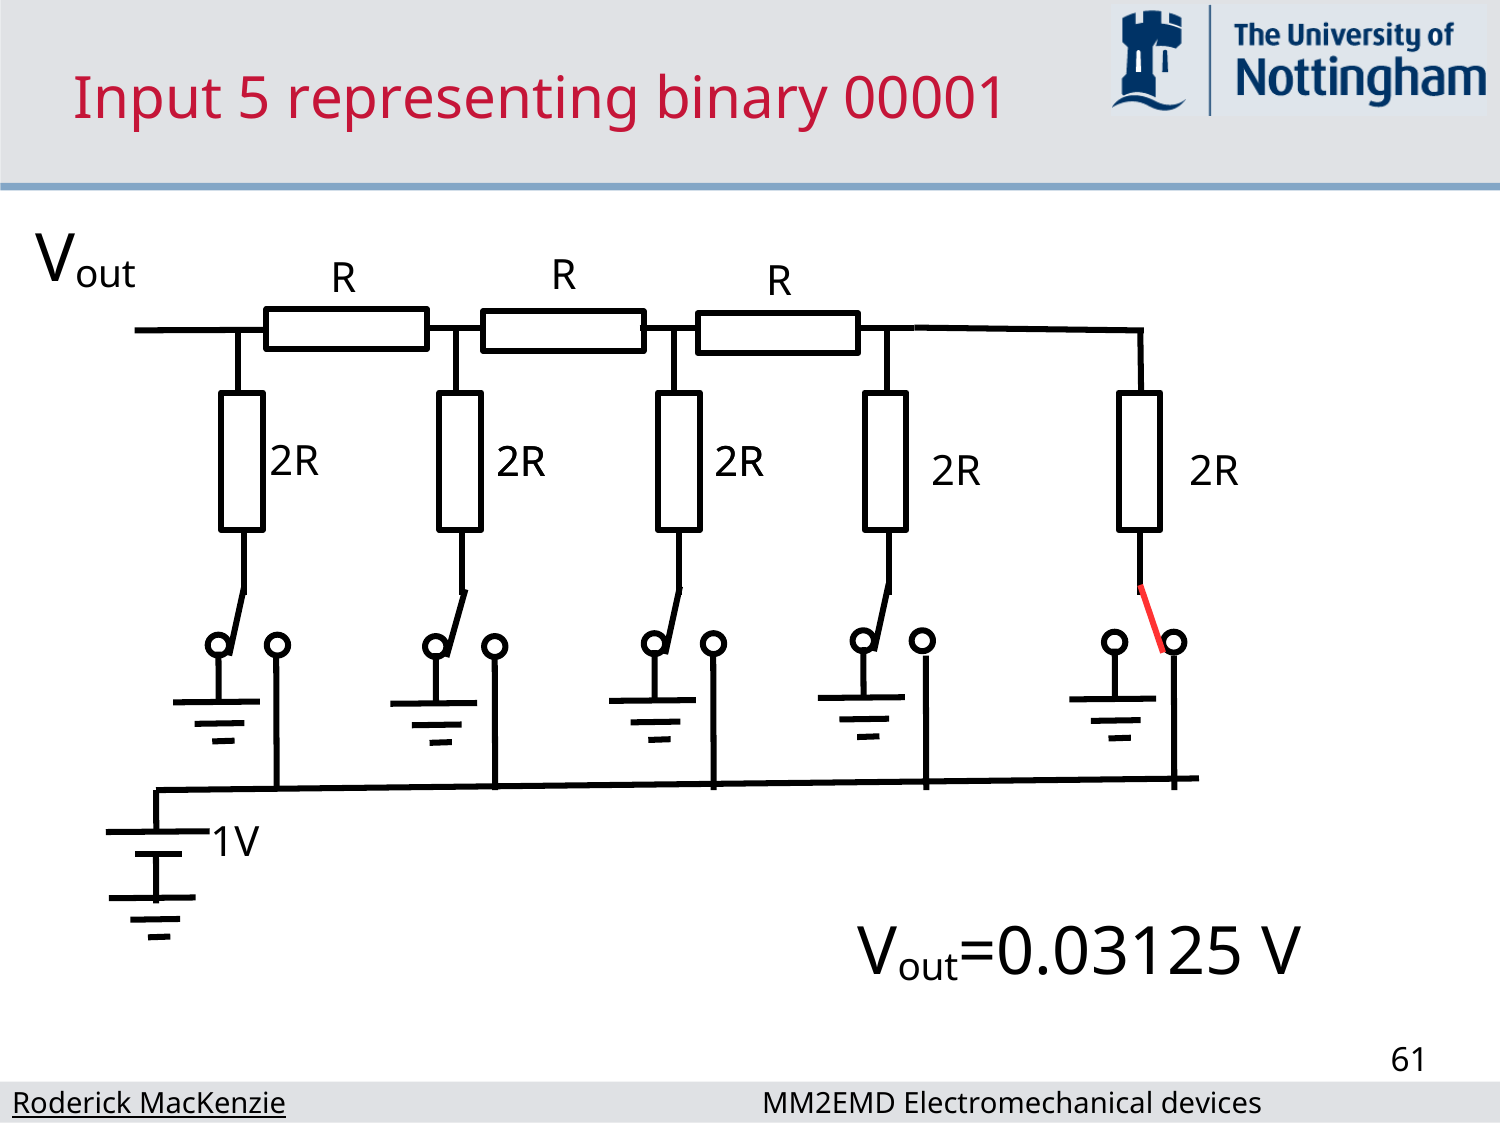

# Input 5 representing binary 00001
Vout
R
R
R
2R
2R
2R
2R
2R
2R
2R
1V
Vout=0.03125 V